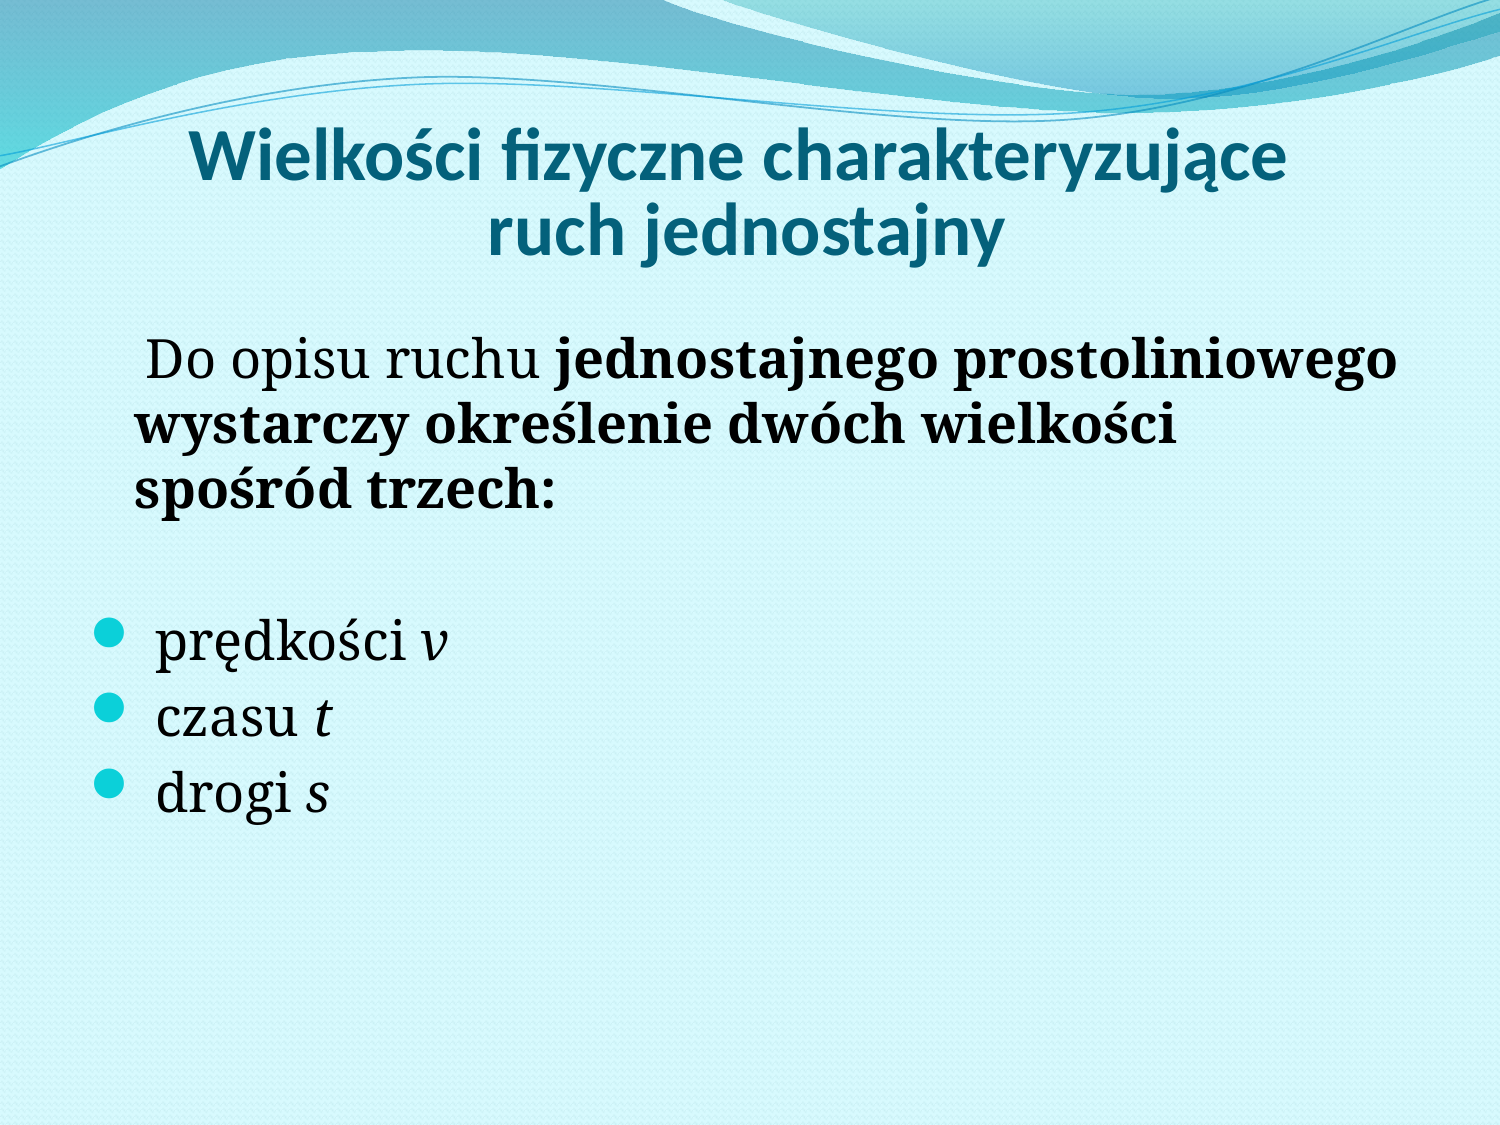

Wielkości fizyczne charakteryzujące
 ruch jednostajny
# Do opisu ruchu jednostajnego prostoliniowego wystarczy określenie dwóch wielkości spośród trzech:
 prędkości v
 czasu t
 drogi s